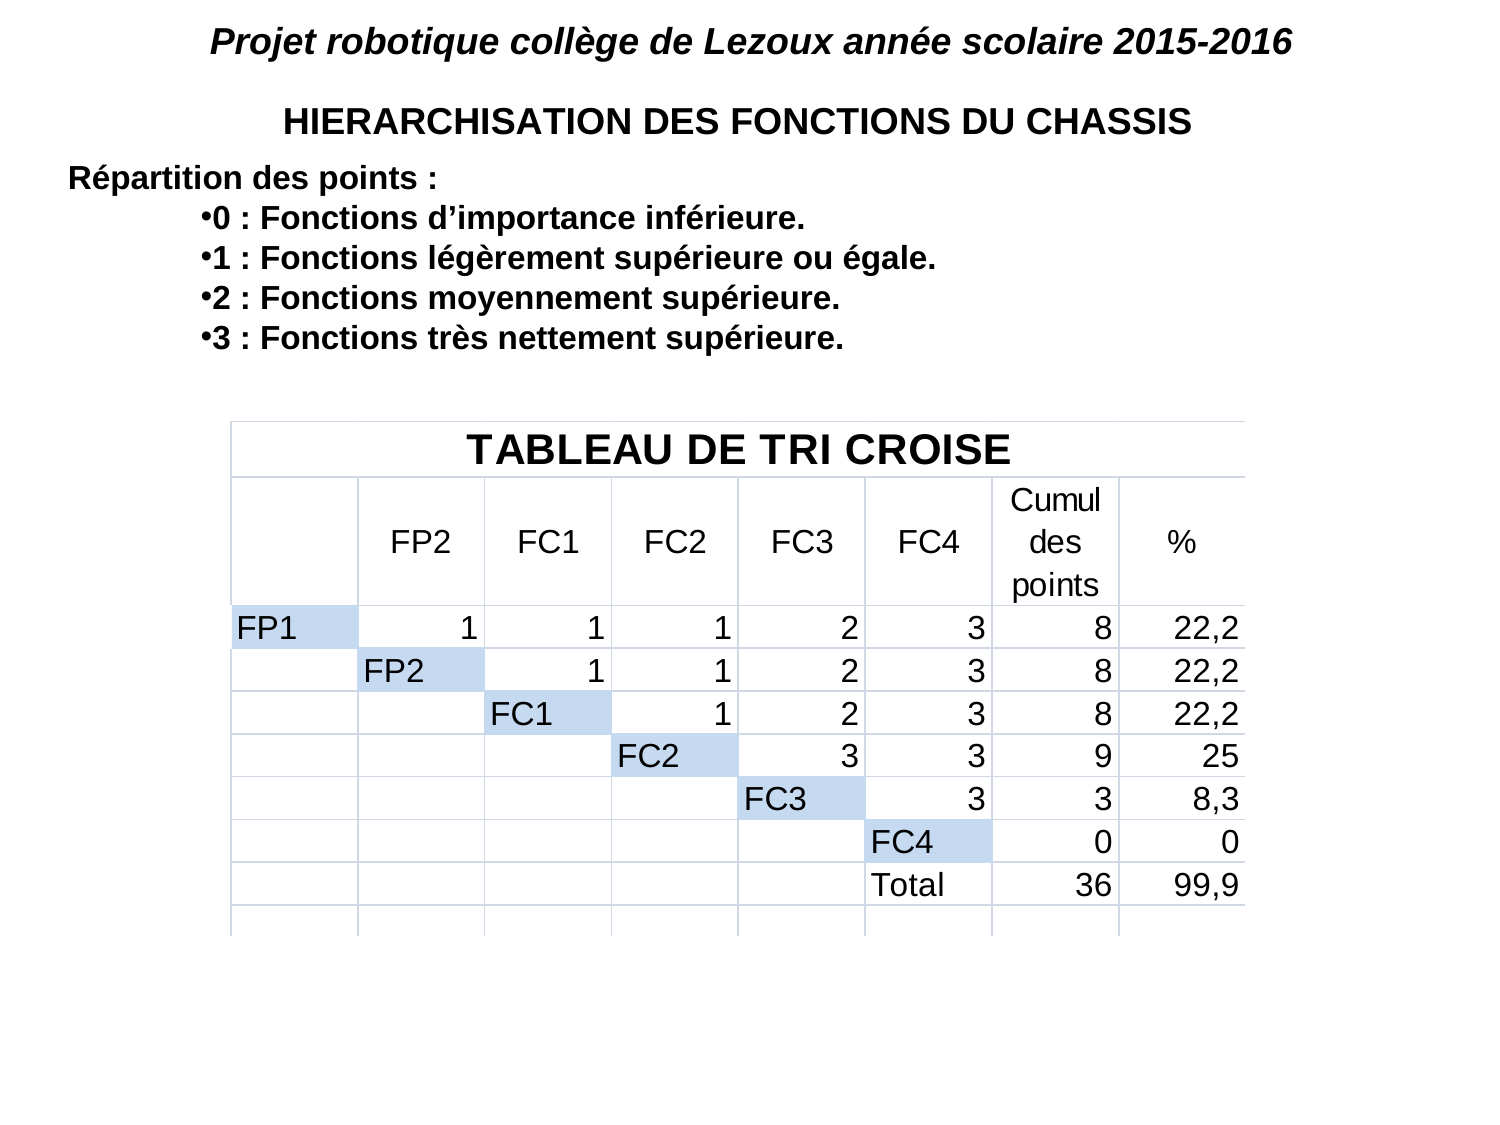

Projet robotique collège de Lezoux année scolaire 2015-2016
# HIERARCHISATION DES FONCTIONS DU CHASSIS
Répartition des points :
0 : Fonctions d’importance inférieure.
1 : Fonctions légèrement supérieure ou égale.
2 : Fonctions moyennement supérieure.
3 : Fonctions très nettement supérieure.